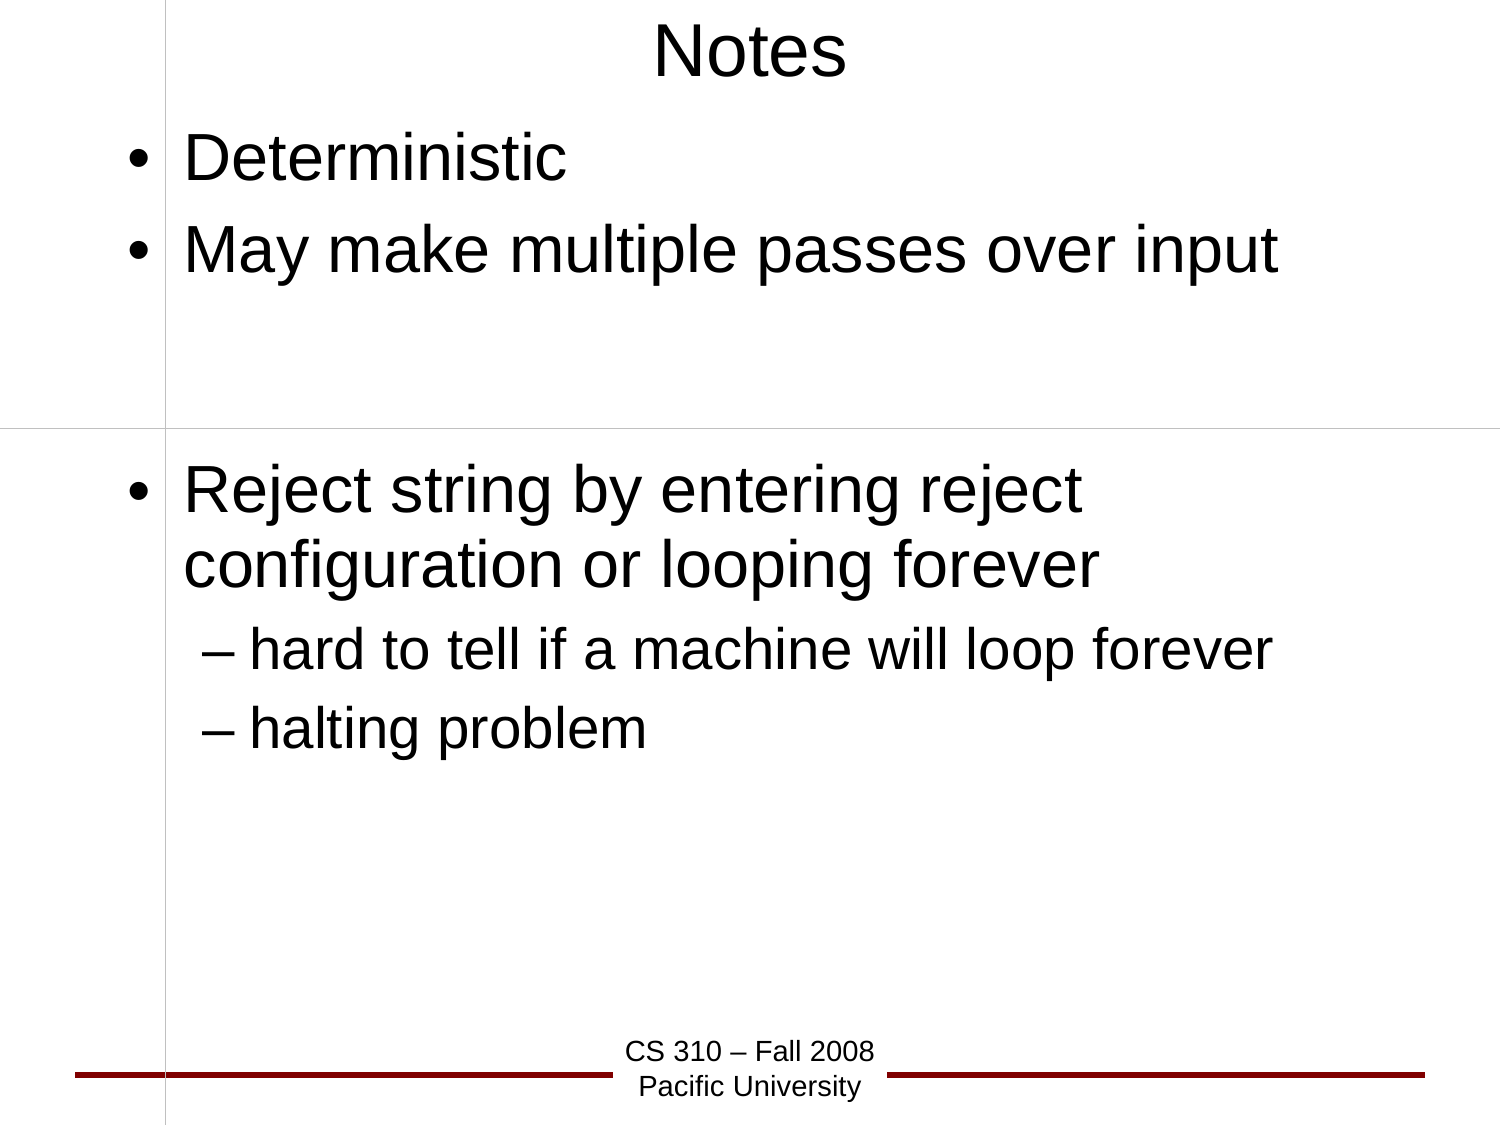

# Notes
Deterministic
May make multiple passes over input
Reject string by entering reject configuration or looping forever
hard to tell if a machine will loop forever
halting problem